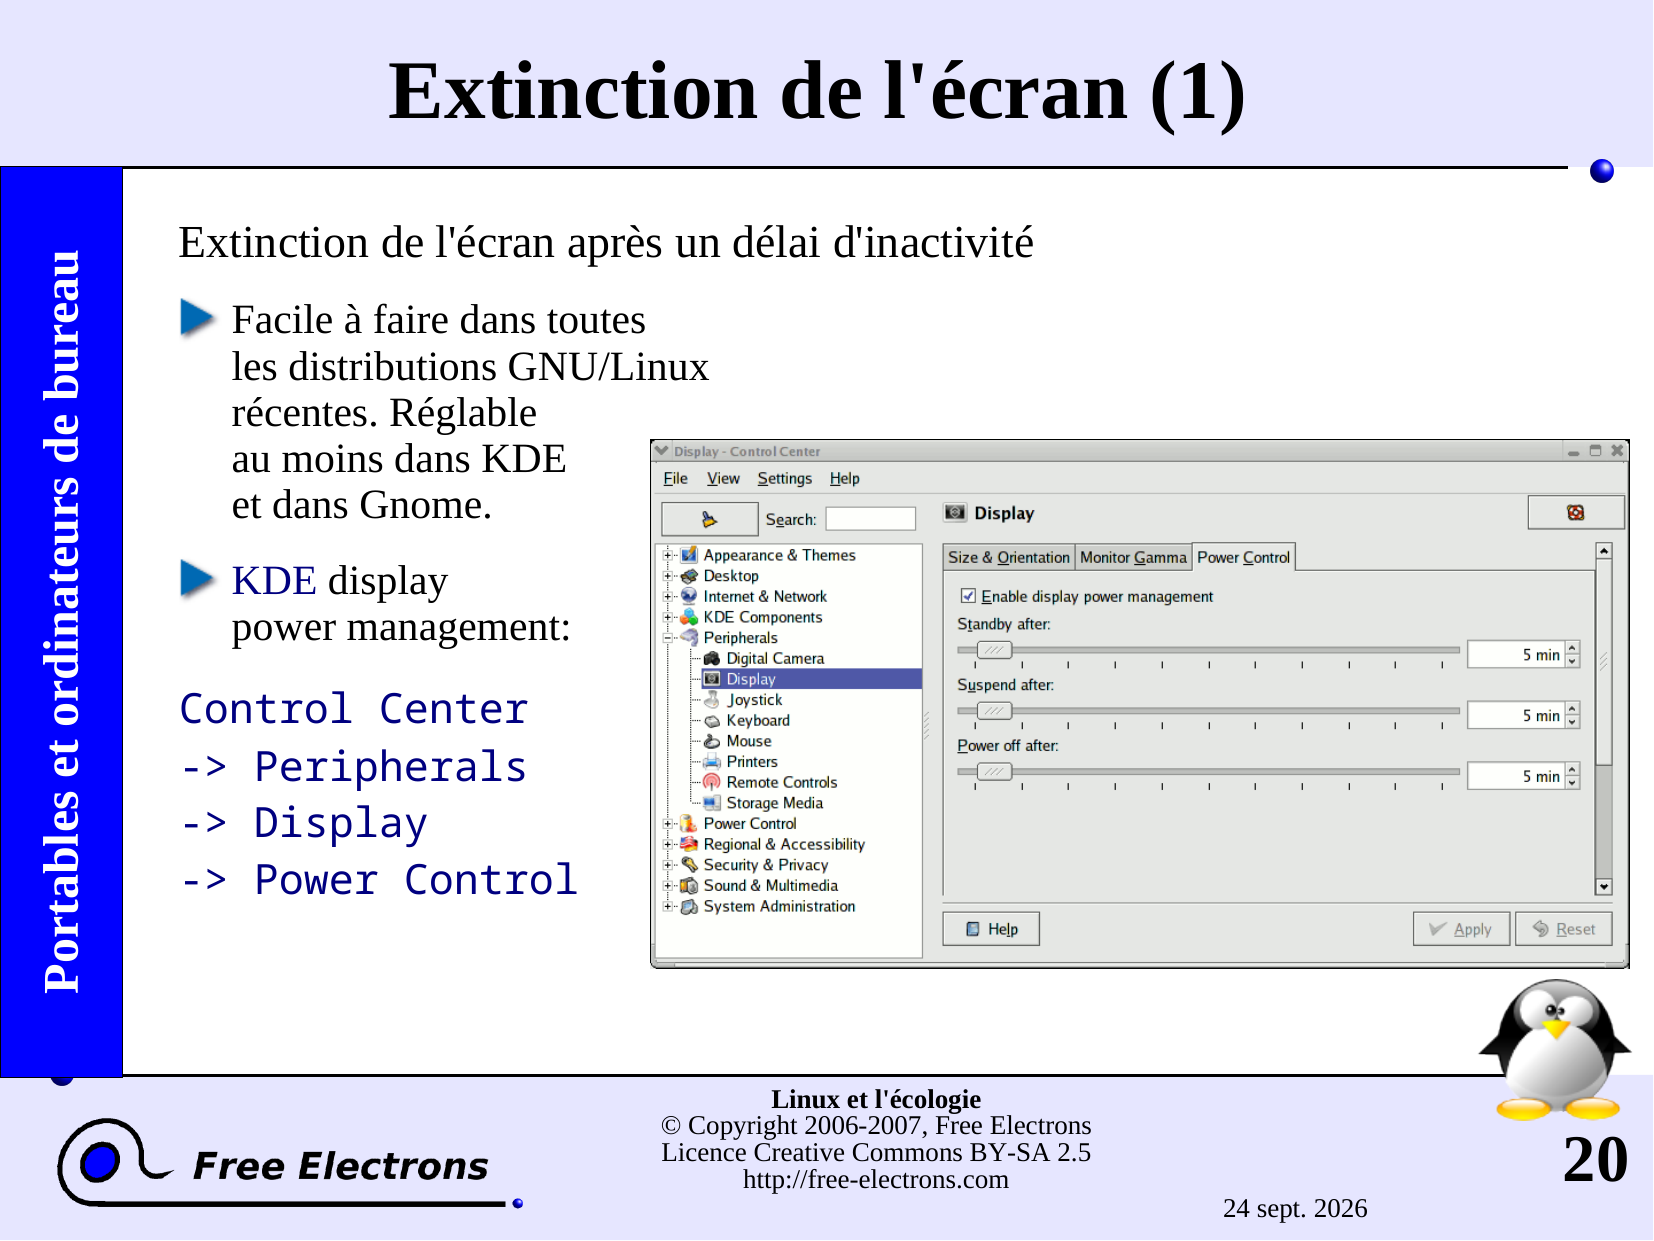

# Extinction de l'écran (1)
Extinction de l'écran après un délai d'inactivité
Facile à faire dans toutes
les distributions GNU/Linux
récentes. Réglable
au moins dans KDE
et dans Gnome.
KDE display
power management:
Control Center
-> Peripherals
-> Display
-> Power Control
Portables et ordinateurs de bureau